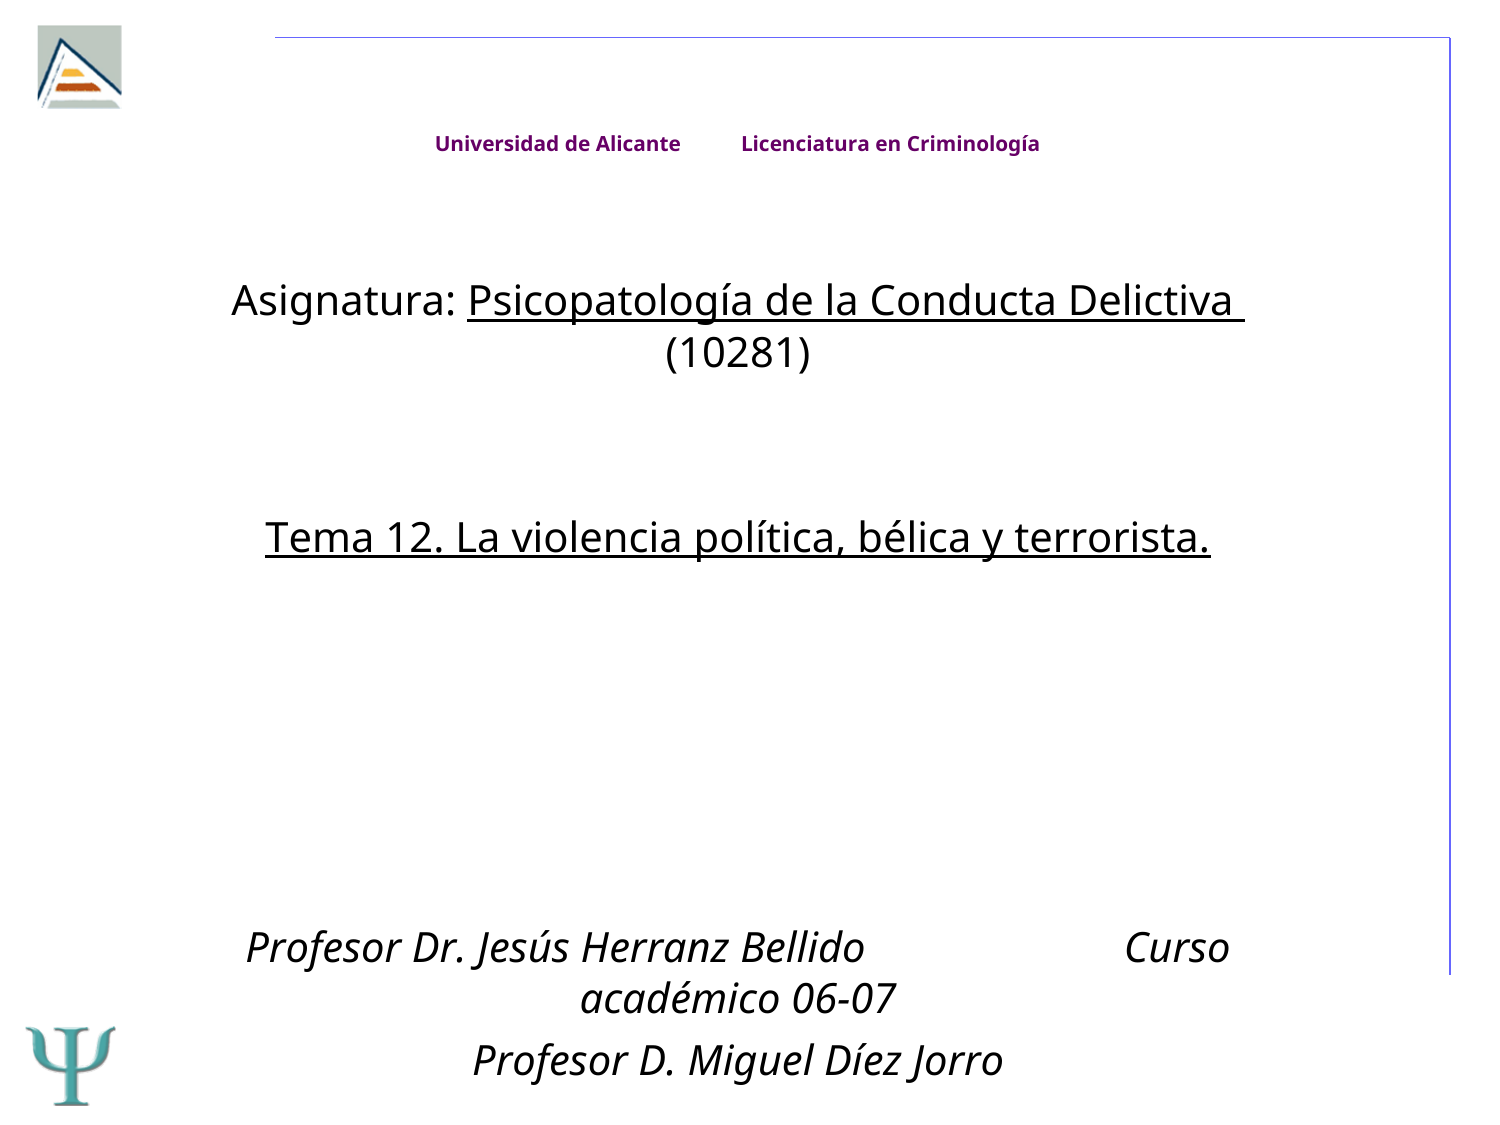

# Universidad de Alicante Licenciatura en Criminología
Asignatura: Psicopatología de la Conducta Delictiva (10281)
Tema 12. La violencia política, bélica y terrorista.
Profesor Dr. Jesús Herranz Bellido Curso académico 06-07
Profesor D. Miguel Díez Jorro